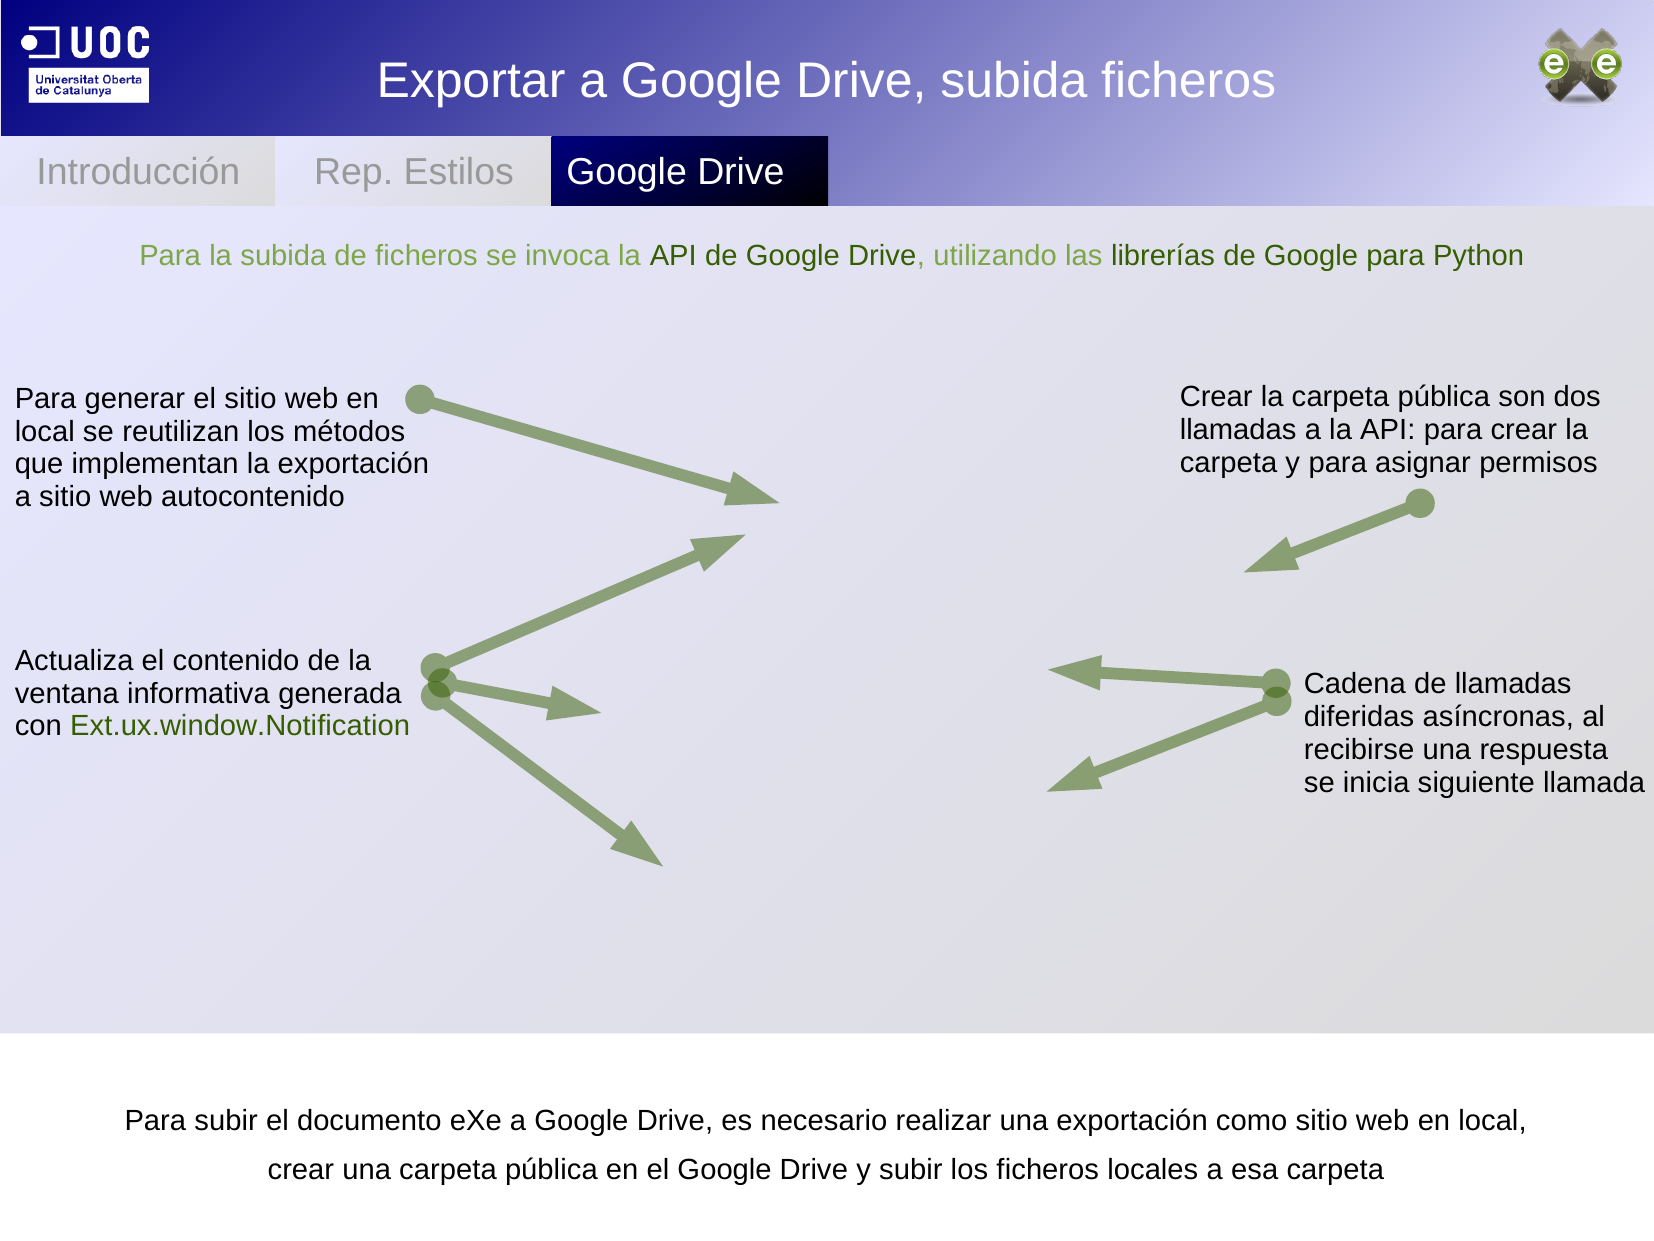

Exportar a Google Drive, subida ficheros
Introducción
Rep. Estilos
Google Drive
Para la subida de ficheros se invoca la API de Google Drive, utilizando las librerías de Google para Python
Crear la carpeta pública son dos llamadas a la API: para crear la carpeta y para asignar permisos
Para generar el sitio web en local se reutilizan los métodos que implementan la exportación a sitio web autocontenido
Actualiza el contenido de la ventana informativa generada con Ext.ux.window.Notification
Cadena de llamadas diferidas asíncronas, al recibirse una respuesta se inicia siguiente llamada
Para subir el documento eXe a Google Drive, es necesario realizar una exportación como sitio web en local,
crear una carpeta pública en el Google Drive y subir los ficheros locales a esa carpeta